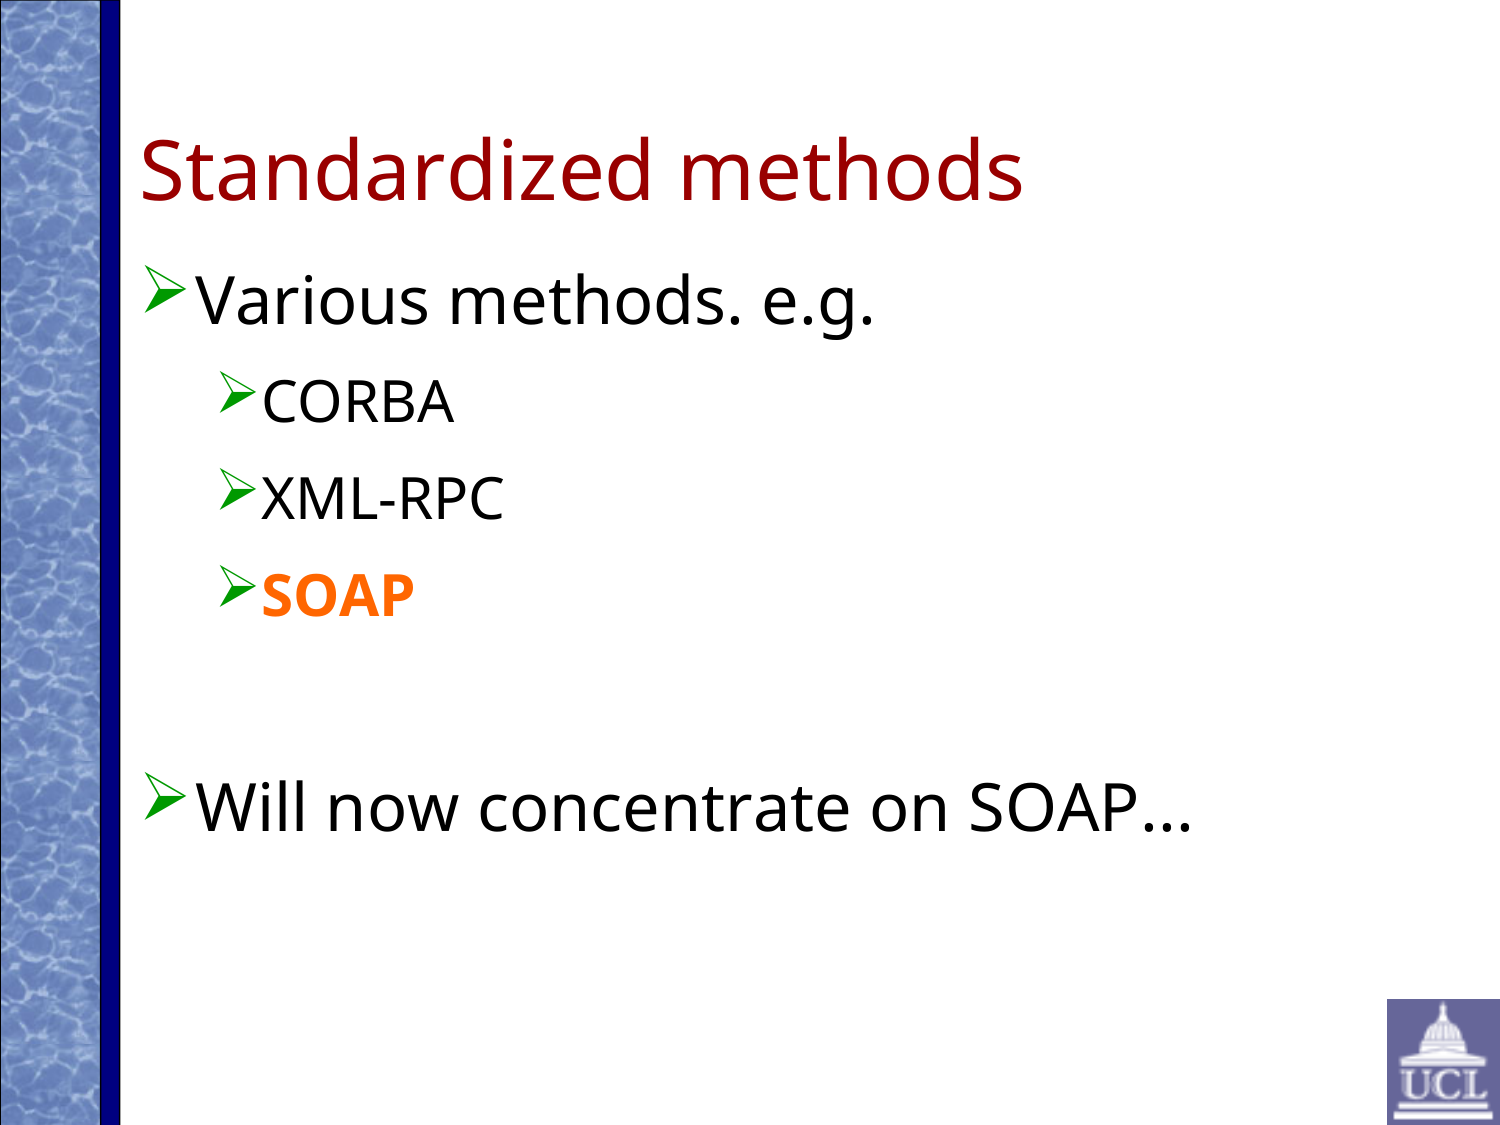

# Standardized methods
Various methods. e.g.
CORBA
XML-RPC
SOAP
Will now concentrate on SOAP...